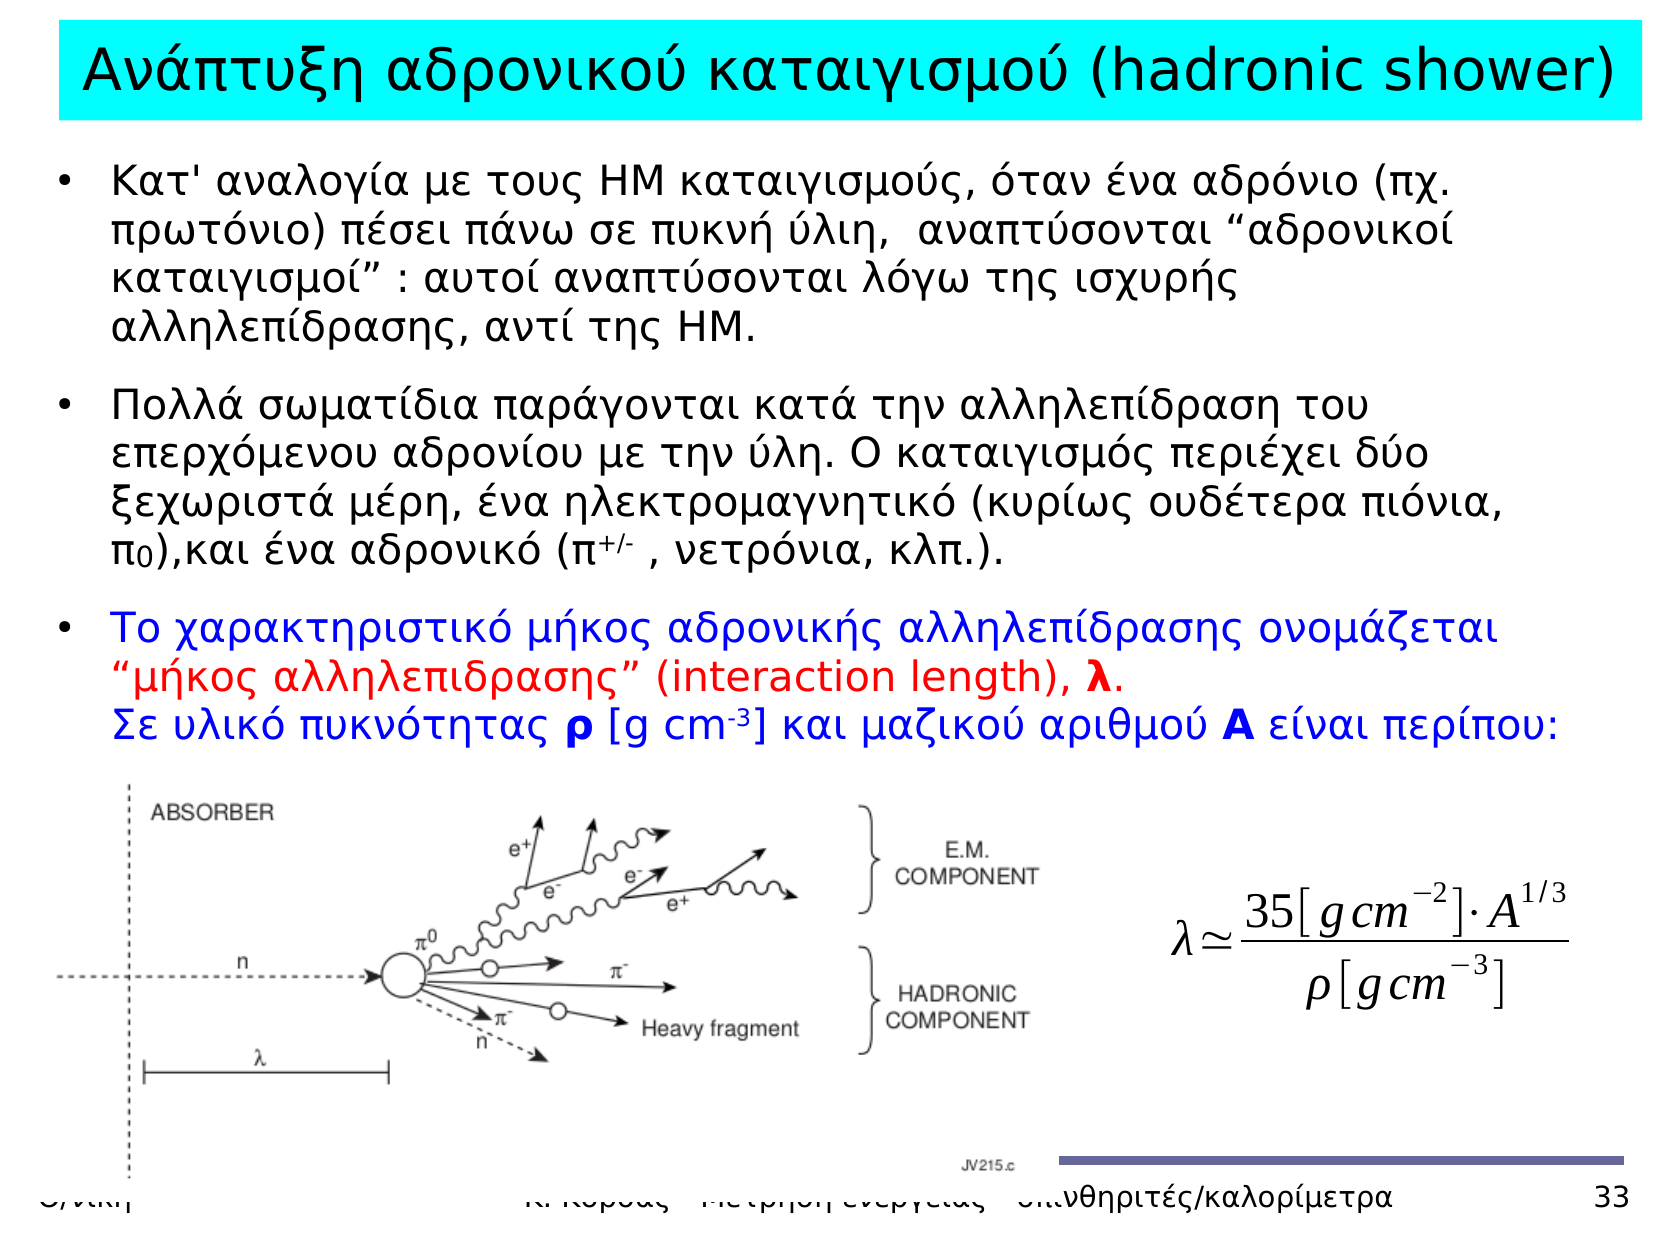

# Ανάπτυξη αδρονικού καταιγισμού (hadronic shower)
Κατ' αναλογία με τους ΗΜ καταιγισμούς, όταν ένα αδρόνιο (πχ. πρωτόνιο) πέσει πάνω σε πυκνή ύλιη, αναπτύσονται “αδρονικοί καταιγισμοί” : αυτοί αναπτύσονται λόγω της ισχυρής αλληλεπίδρασης, αντί της ΗΜ.
Πολλά σωματίδια παράγονται κατά την αλληλεπίδραση του επερχόμενου αδρονίου με την ύλη. Ο καταιγισμός περιέχει δύο ξεχωριστά μέρη, ένα ηλεκτρομαγνητικό (κυρίως ουδέτερα πιόνια, π0),και ένα αδρονικό (π+/- , νετρόνια, κλπ.).
Το χαρακτηριστικό μήκος αδρονικής αλληλεπίδρασης ονομάζεται “μήκος αλληλεπιδρασης” (interaction length), λ. Σε υλικό πυκνότητας ρ [g cm-3] και μαζικού αριθμού Α είναι περίπου:
Θ/νίκη
Κ. Κορδάς - Μέτρηση ενέργειας - σπινθηριτές/καλορίμετρα
33